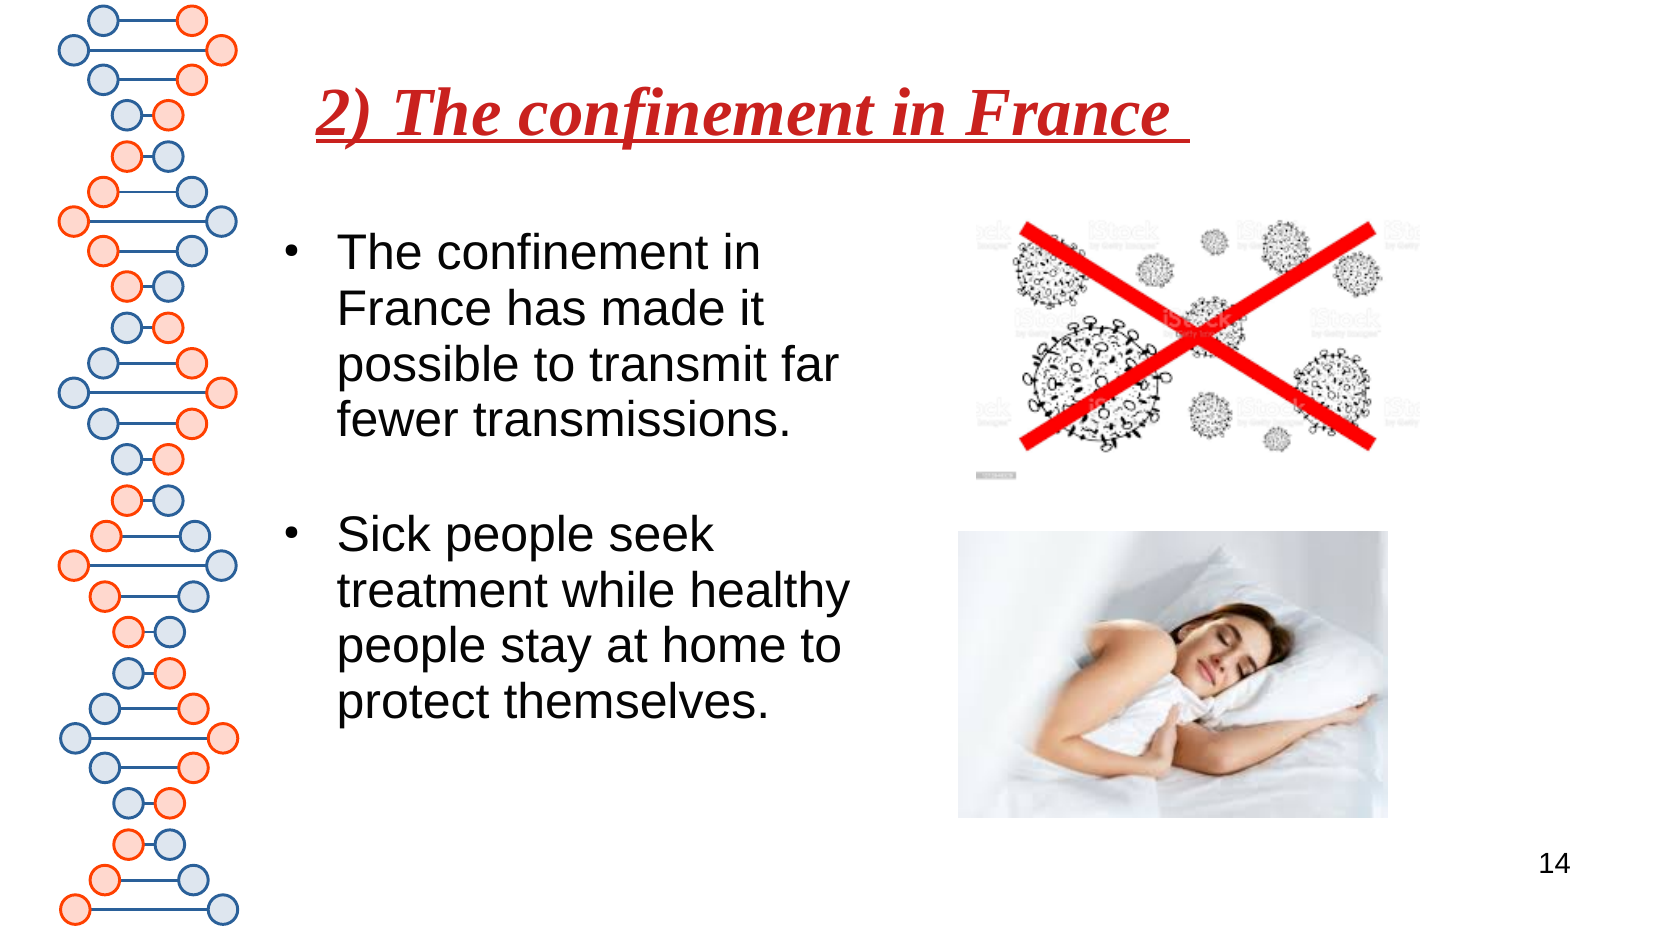

# 2) The confinement in France
The confinement in France has made it possible to transmit far fewer transmissions.
Sick people seek treatment while healthy people stay at home to protect themselves.
14